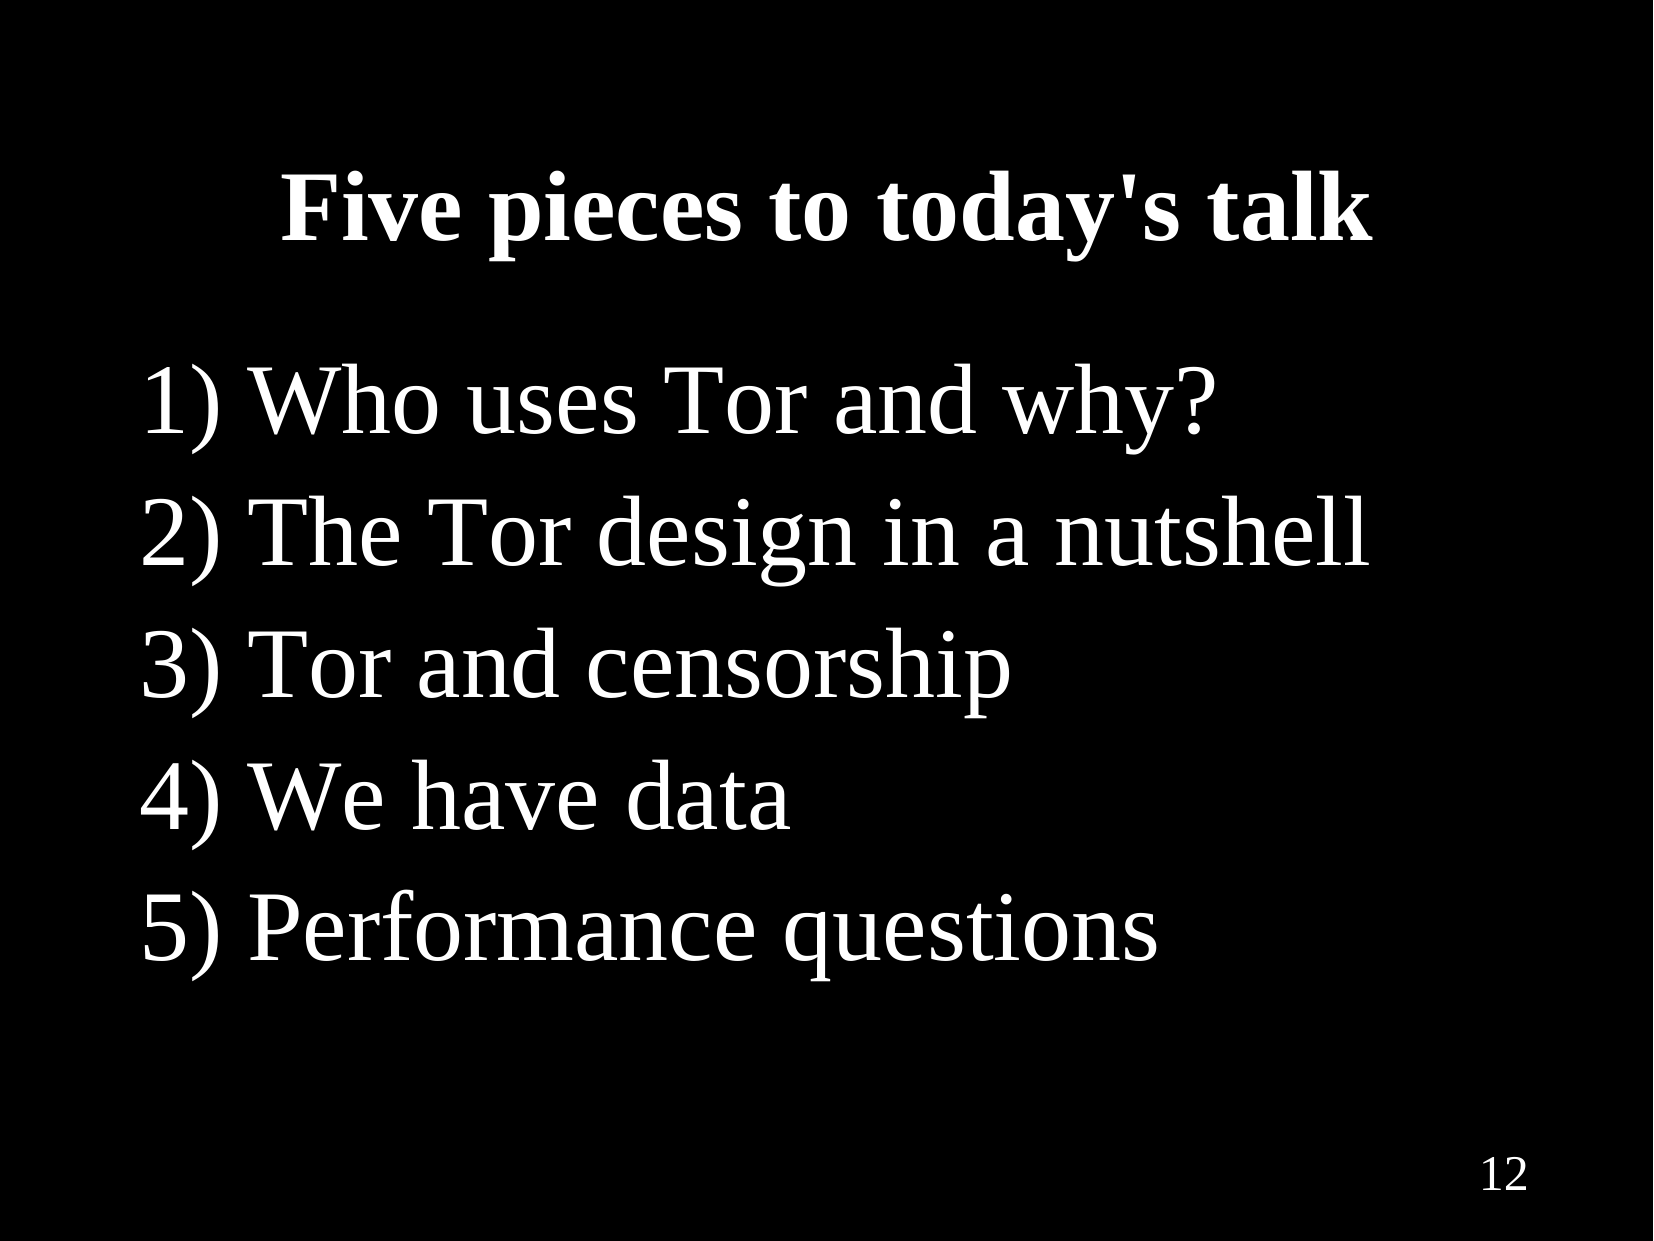

# Five pieces to today's talk
1) Who uses Tor and why?
2) The Tor design in a nutshell
3) Tor and censorship
4) We have data
5) Performance questions